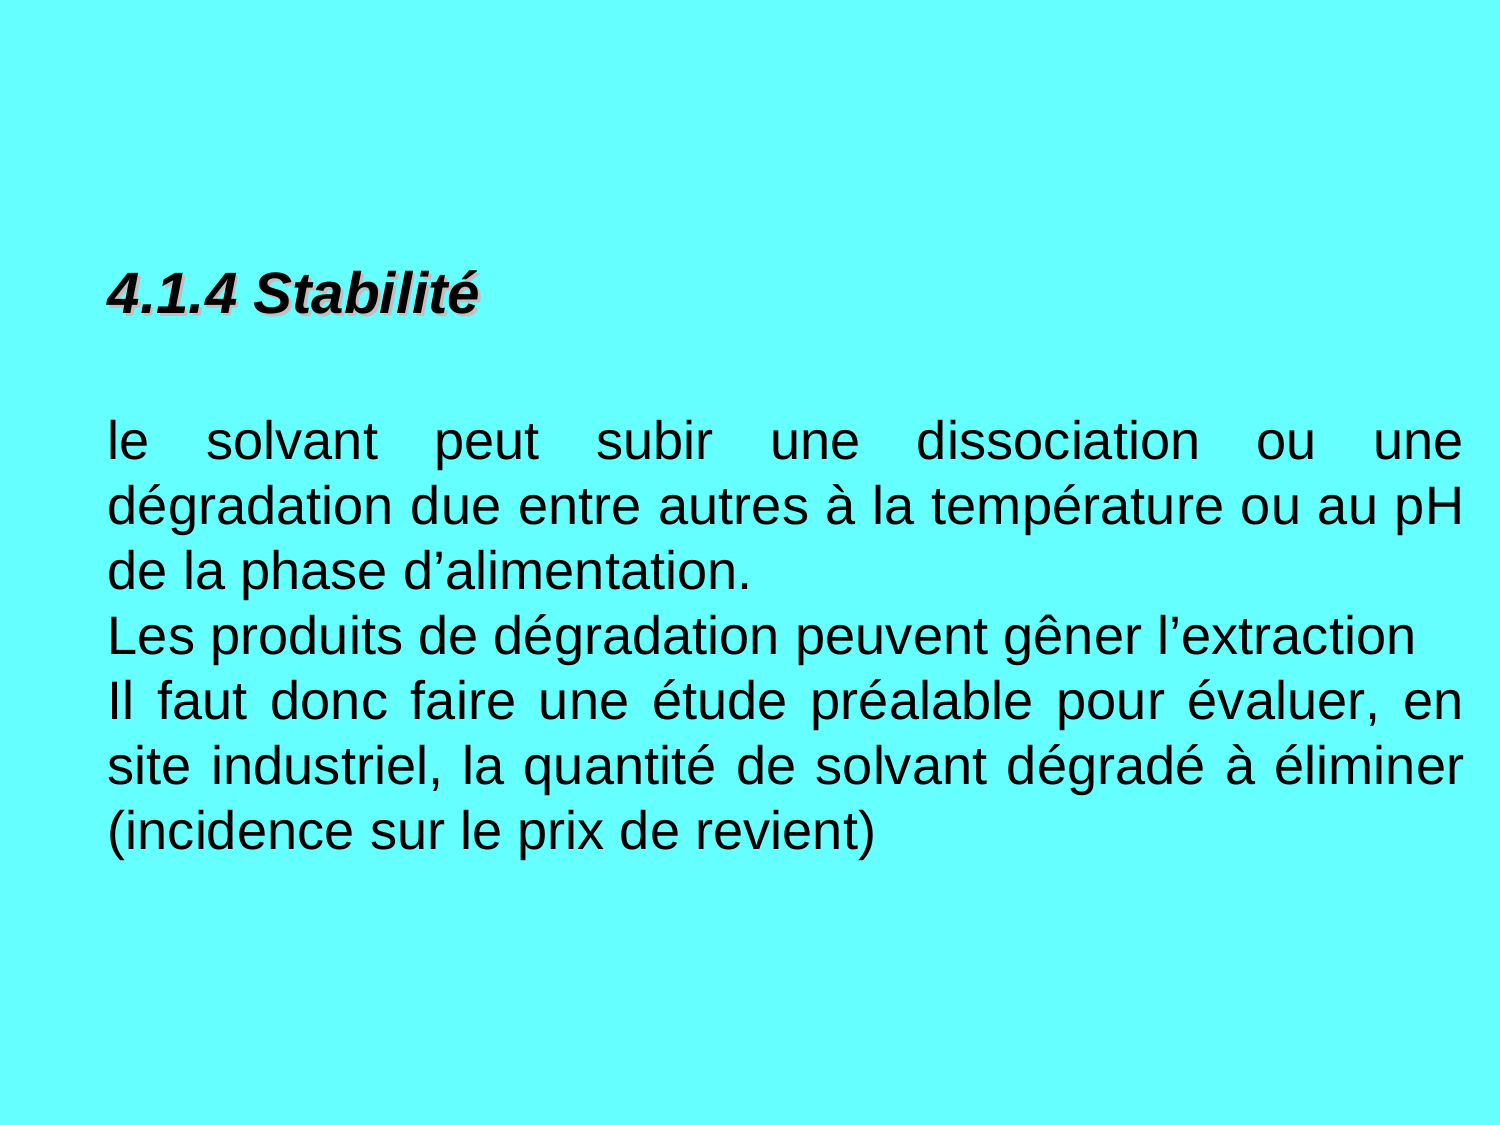

4.1.4 Stabilité
le solvant peut subir une dissociation ou une dégradation due entre autres à la température ou au pH de la phase d’alimentation.
Les produits de dégradation peuvent gêner l’extraction
Il faut donc faire une étude préalable pour évaluer, en site industriel, la quantité de solvant dégradé à éliminer (incidence sur le prix de revient)